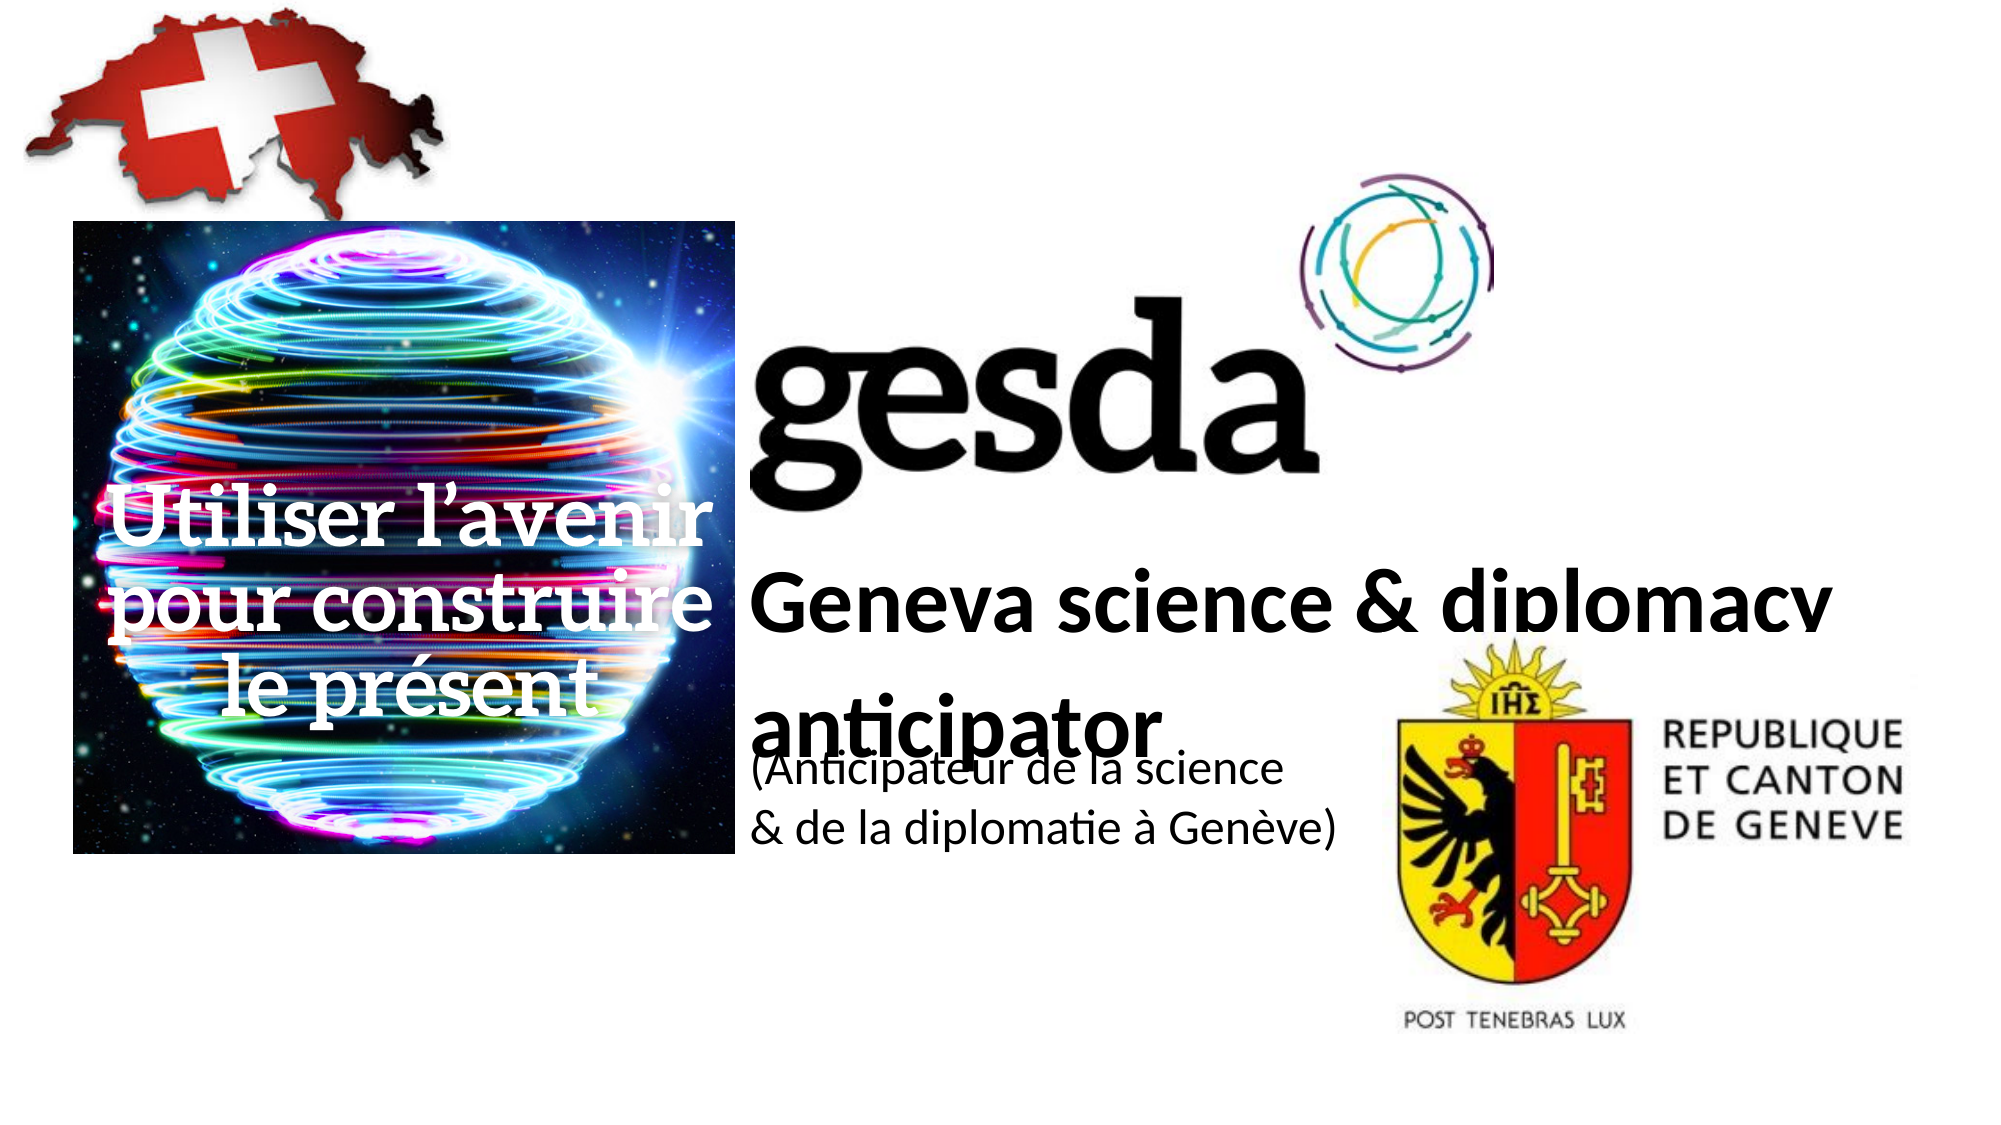

Geneva science & diplomacy anticipator
(Anticipateur de la science
& de la diplomatie à Genève)